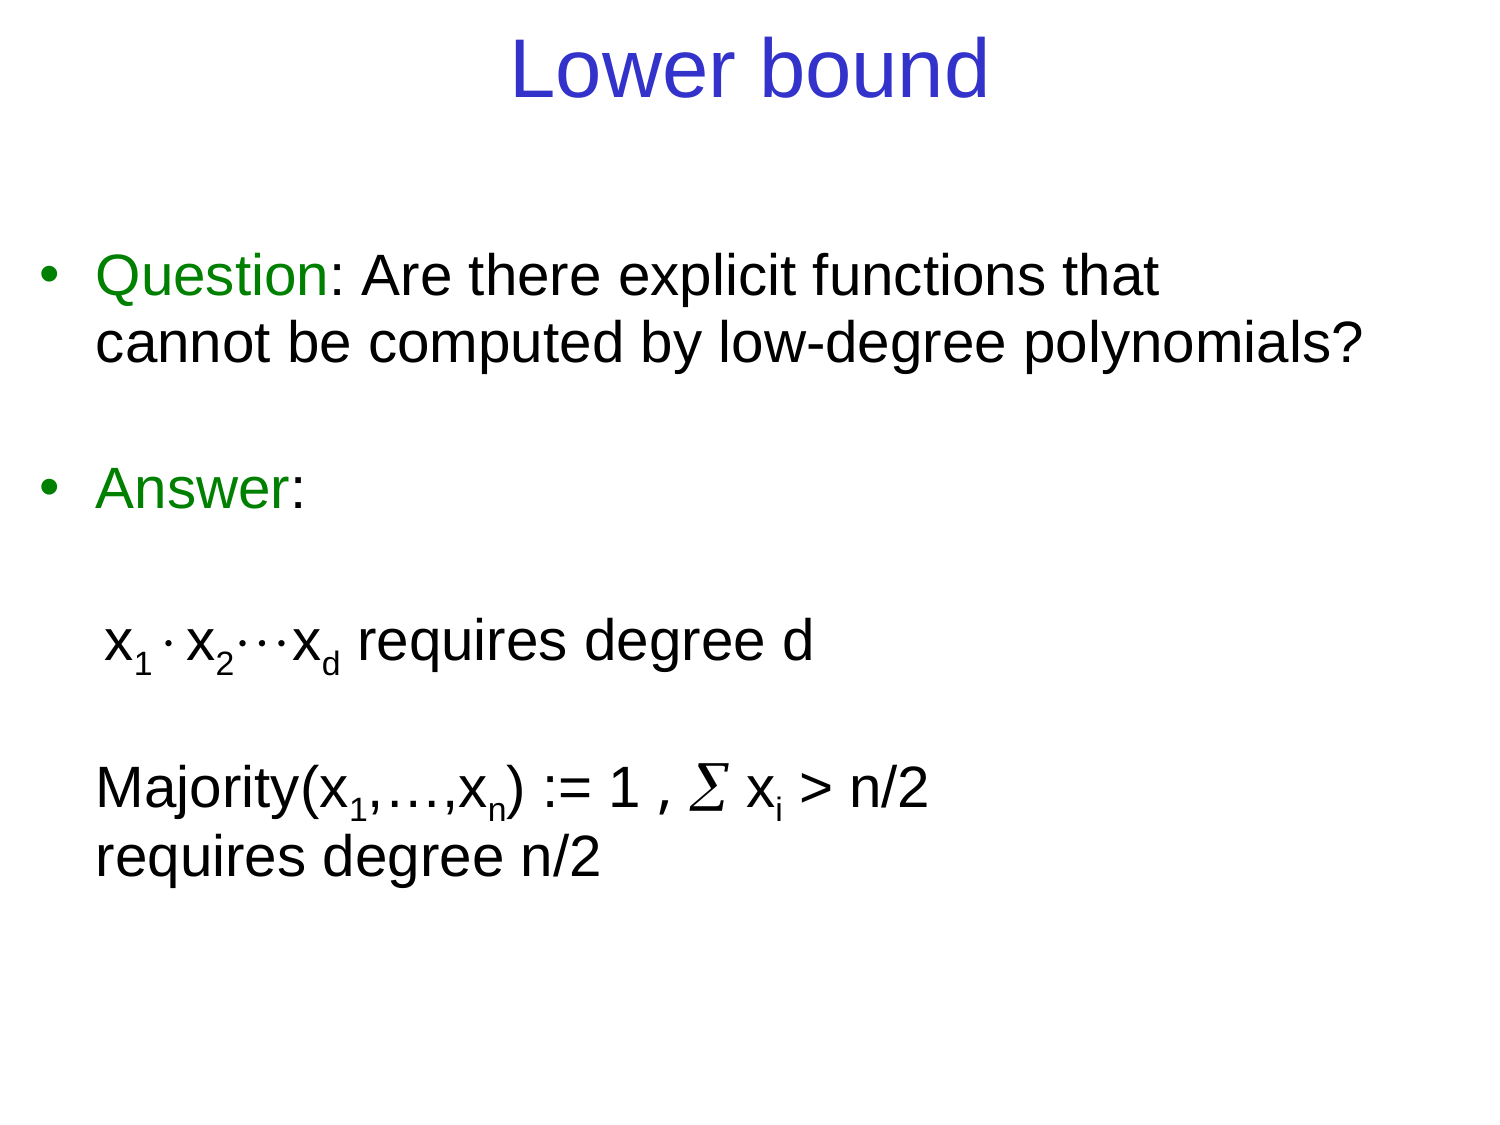

Lower bound
# Question: Are there explicit functions that
cannot be computed by low-degree polynomials?
Answer:
 x1x2xd requires degree d
	Majority(x1,…,xn) := 1 ,  xi > n/2
	requires degree n/2